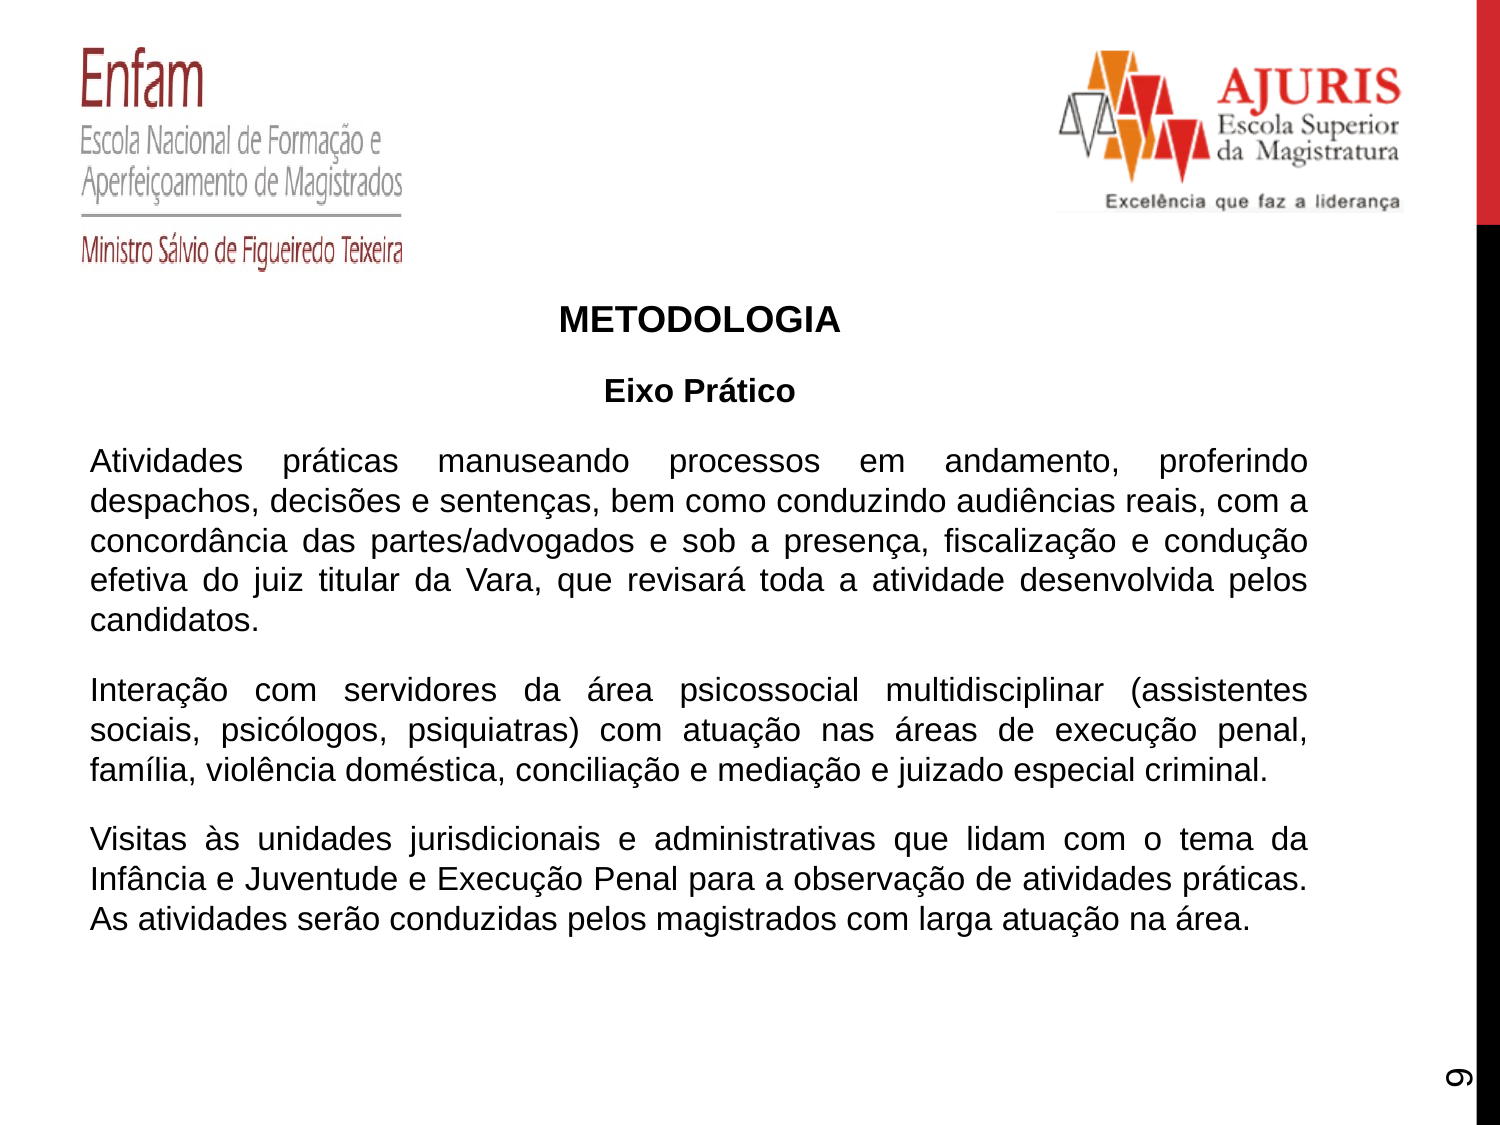

# METODOLOGIA
Eixo Prático
Atividades práticas manuseando processos em andamento, proferindo despachos, decisões e sentenças, bem como conduzindo audiências reais, com a concordância das partes/advogados e sob a presença, fiscalização e condução efetiva do juiz titular da Vara, que revisará toda a atividade desenvolvida pelos candidatos.
Interação com servidores da área psicossocial multidisciplinar (assistentes sociais, psicólogos, psiquiatras) com atuação nas áreas de execução penal, família, violência doméstica, conciliação e mediação e juizado especial criminal.
Visitas às unidades jurisdicionais e administrativas que lidam com o tema da Infância e Juventude e Execução Penal para a observação de atividades práticas. As atividades serão conduzidas pelos magistrados com larga atuação na área.
.